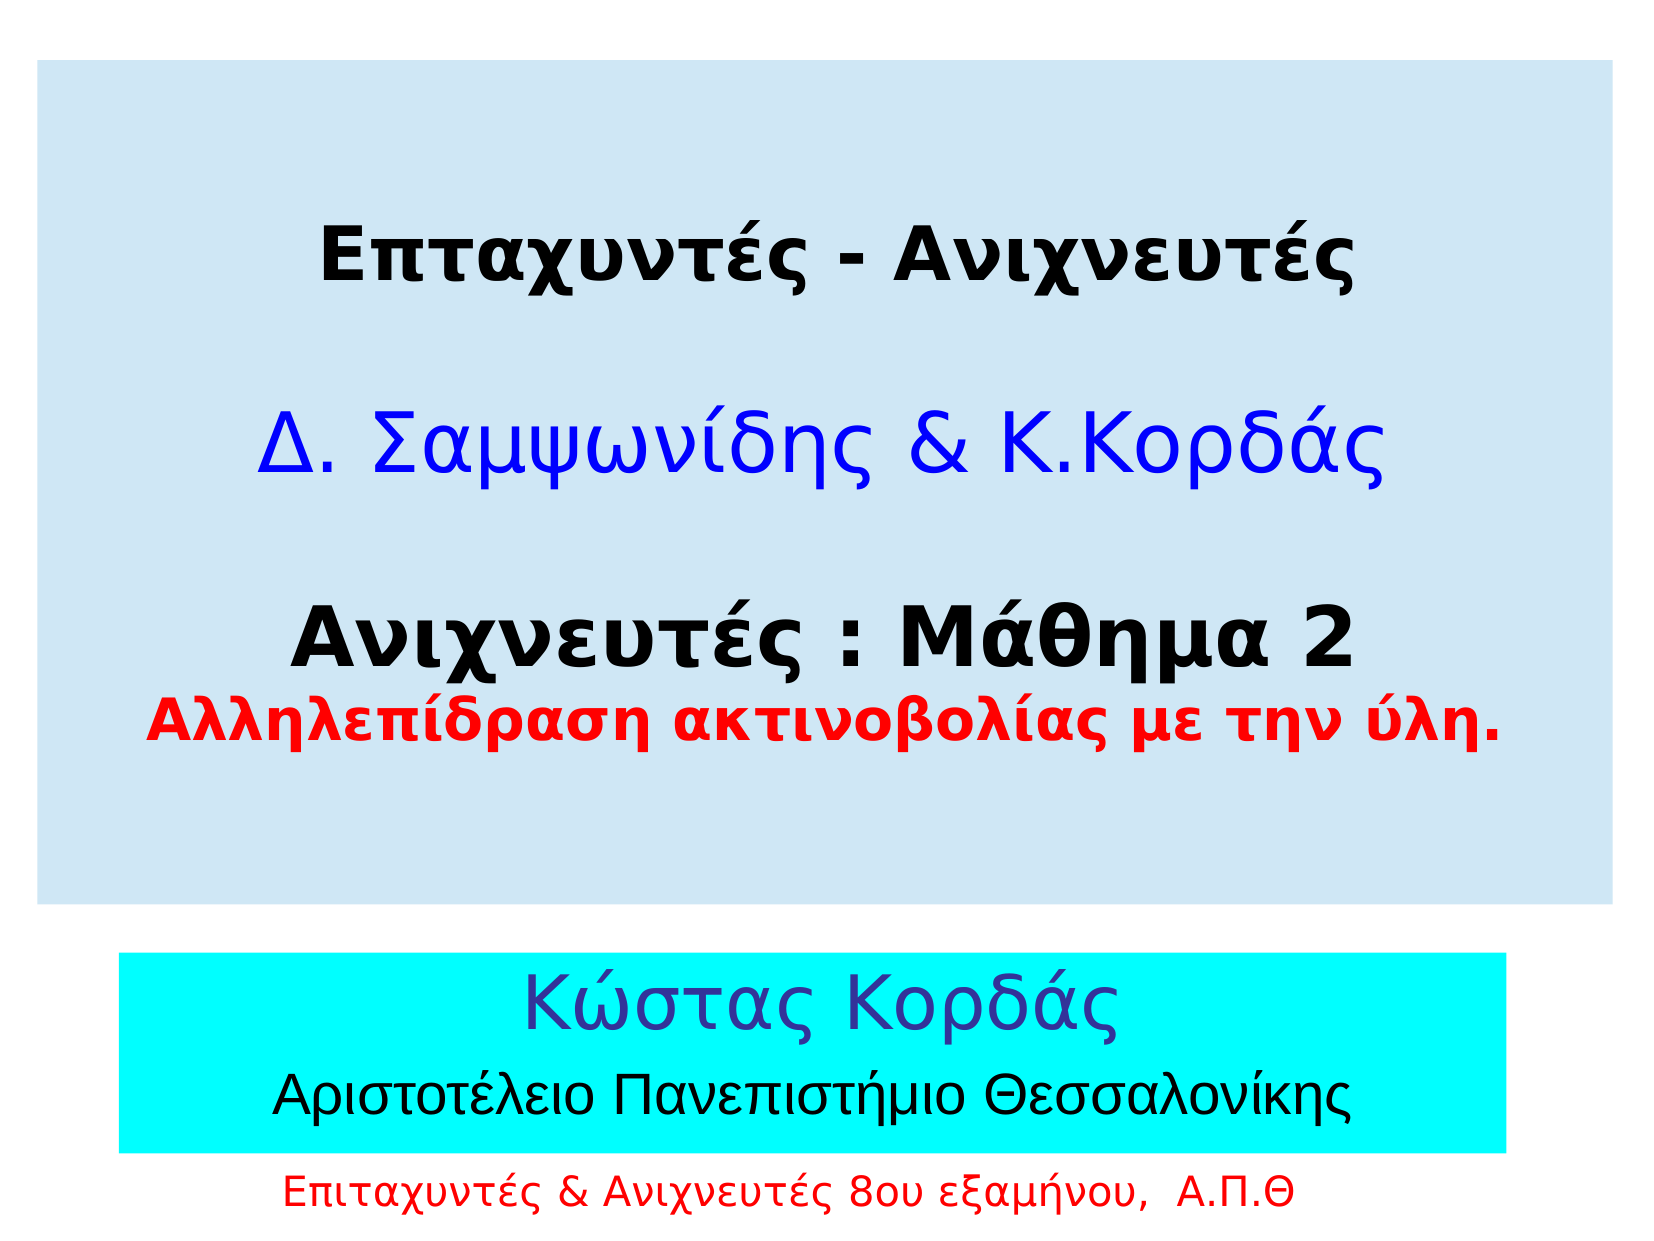

# Επταχυντές - Ανιχνευτές Δ. Σαμψωνίδης & Κ.Κορδάς Ανιχνευτές : Μάθημα 2 Αλληλεπίδραση ακτινοβολίας με την ύλη.
 Κώστας Κορδάς
Αριστοτέλειο Πανεπιστήμιο Θεσσαλονίκης
Επιταχυντές & Ανιχνευτές 8ου εξαμήνου, Α.Π.Θ